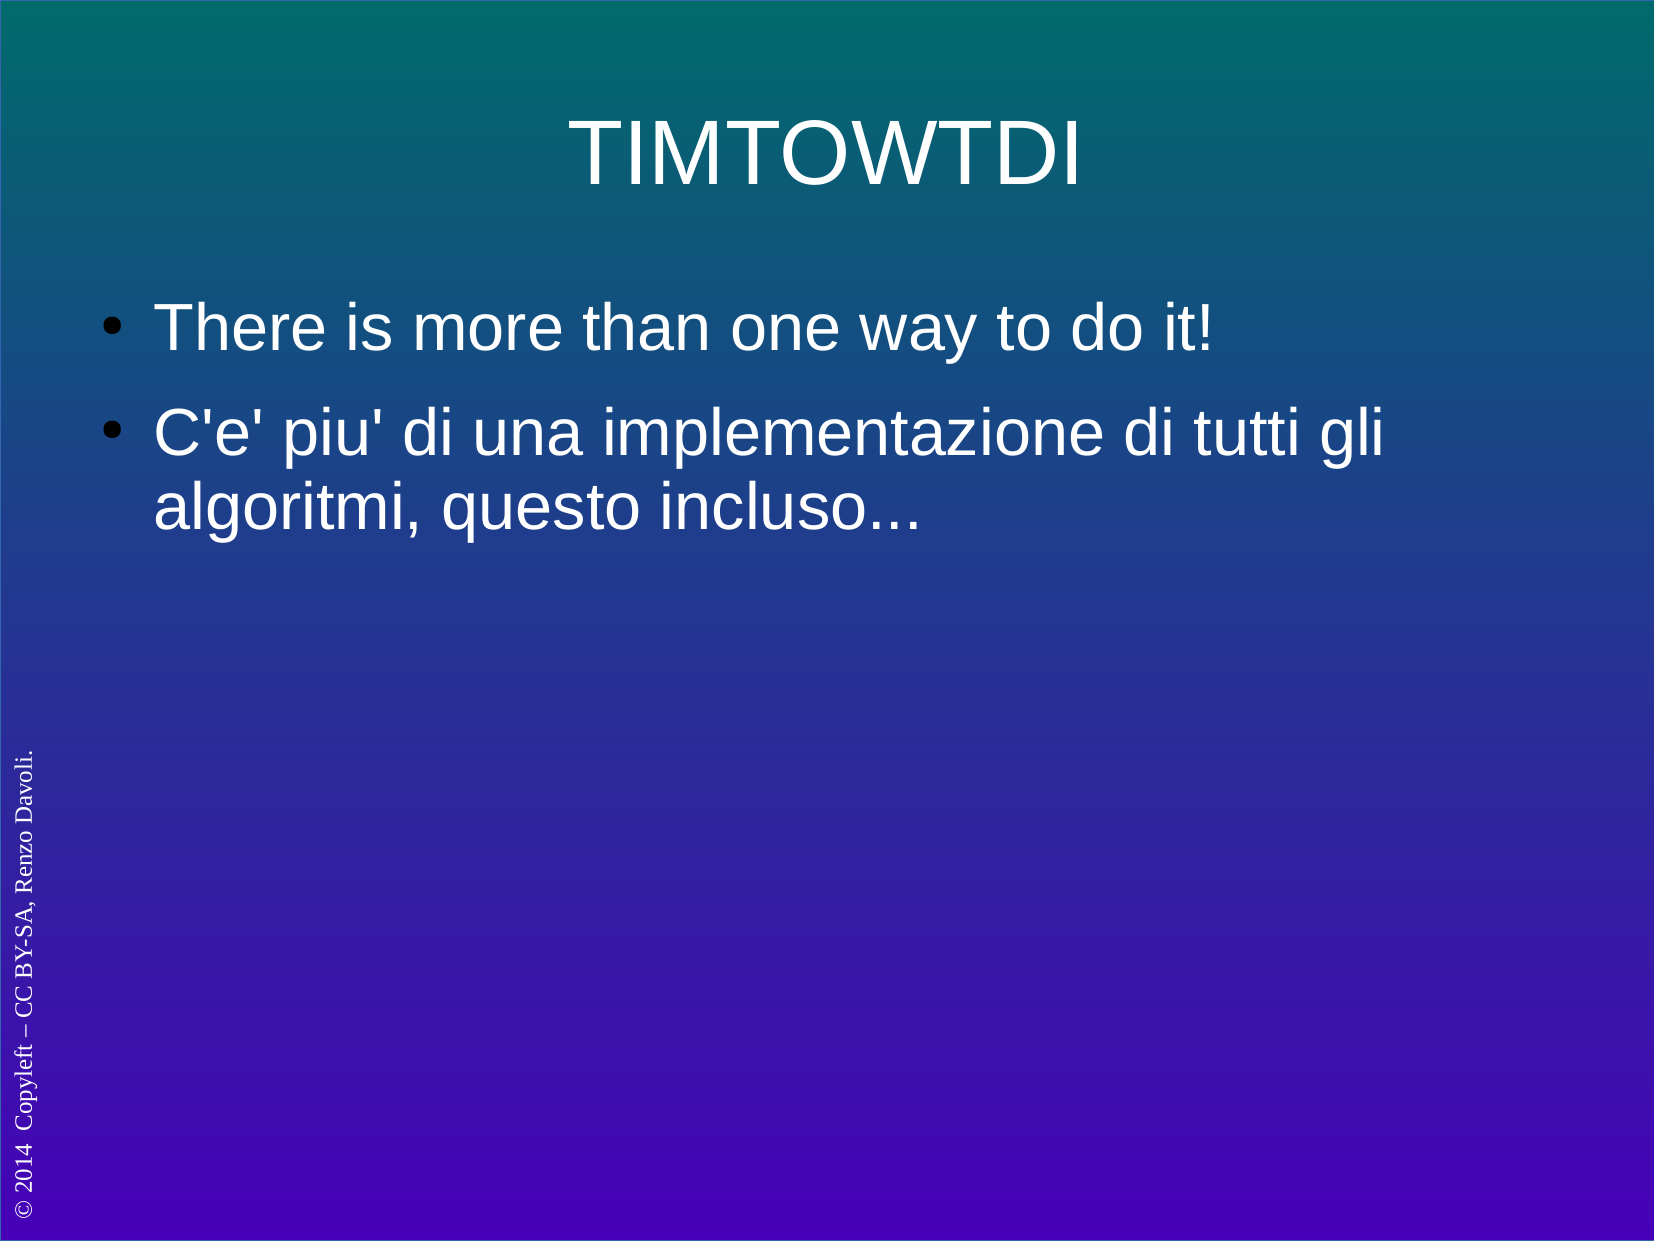

# TIMTOWTDI
There is more than one way to do it!
C'e' piu' di una implementazione di tutti gli algoritmi, questo incluso...